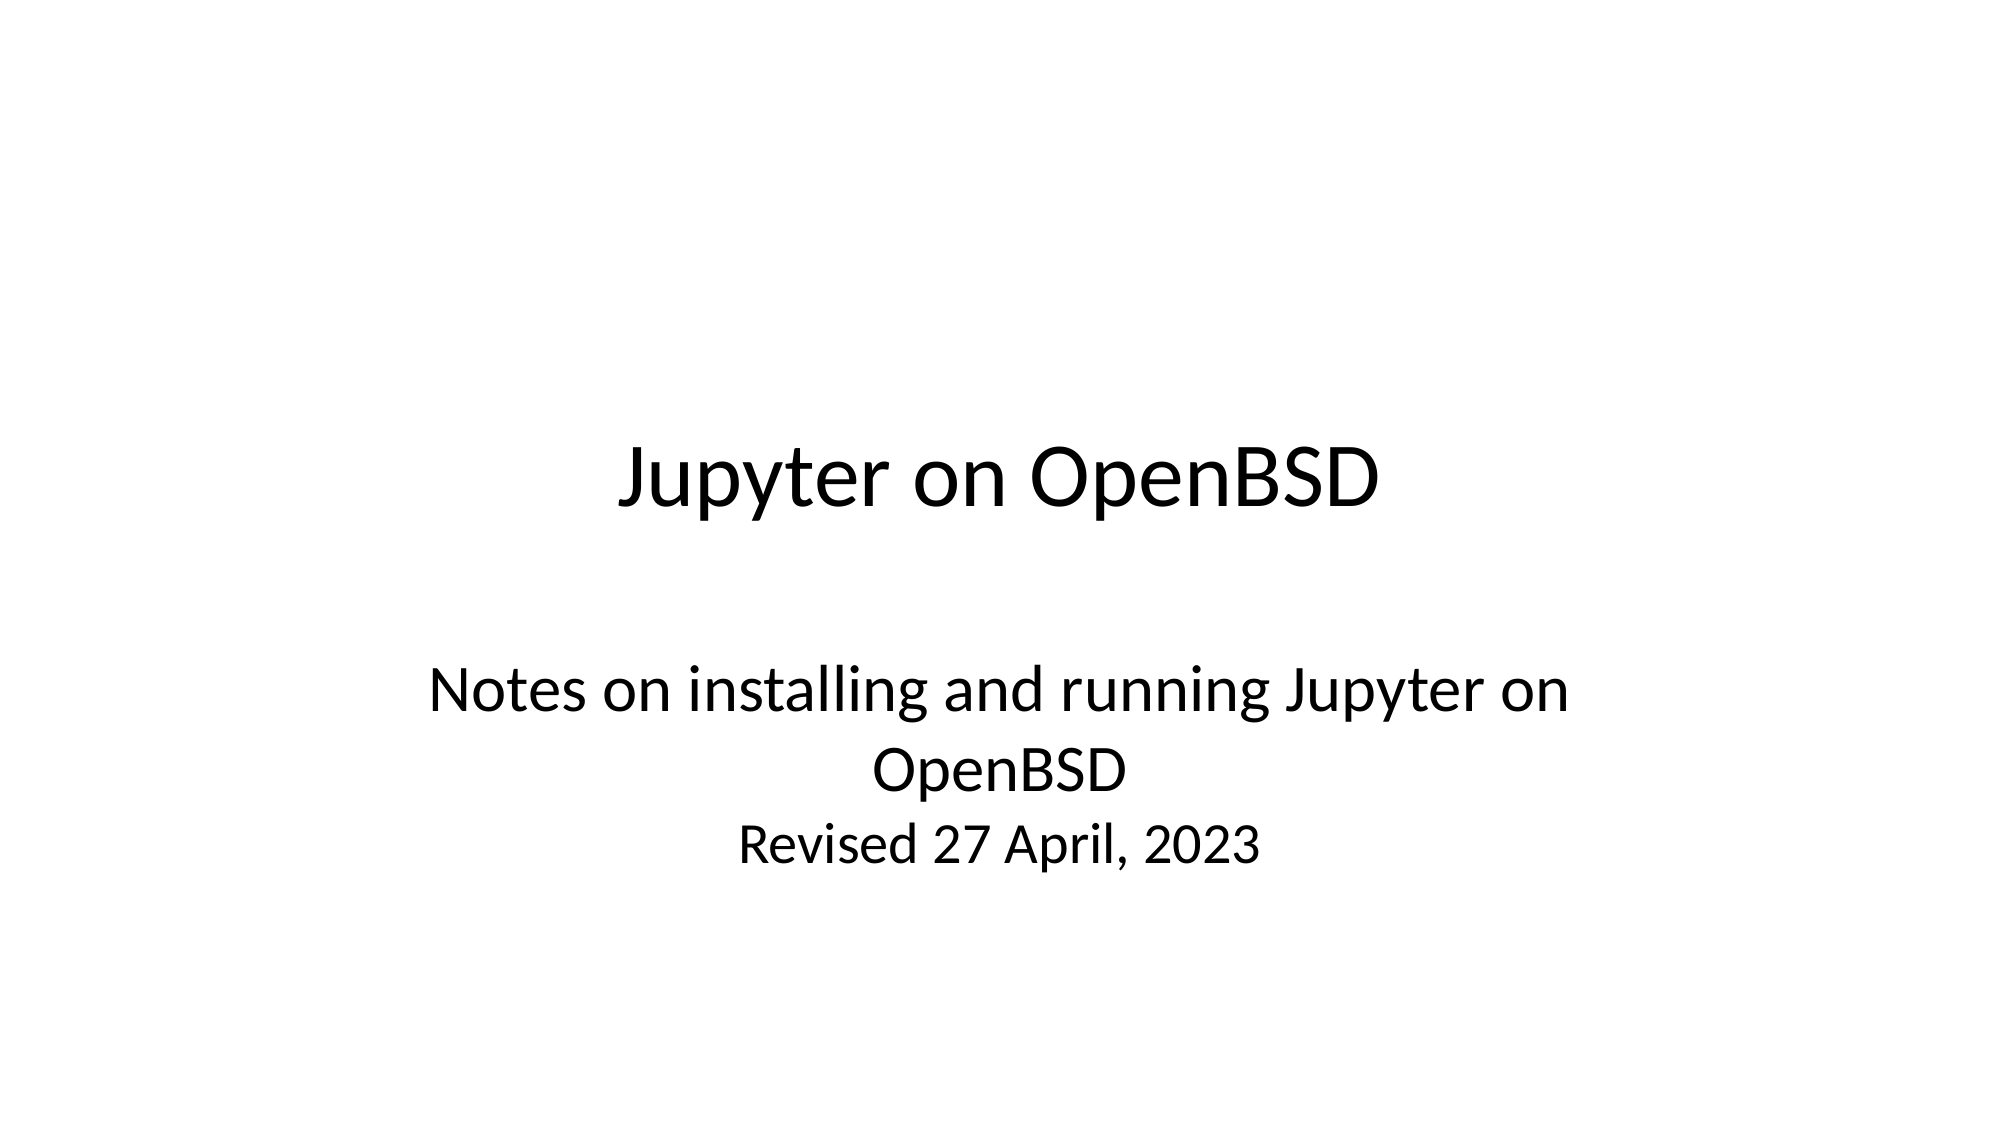

# Jupyter on OpenBSD
Notes on installing and running Jupyter on OpenBSD
Revised 27 April, 2023